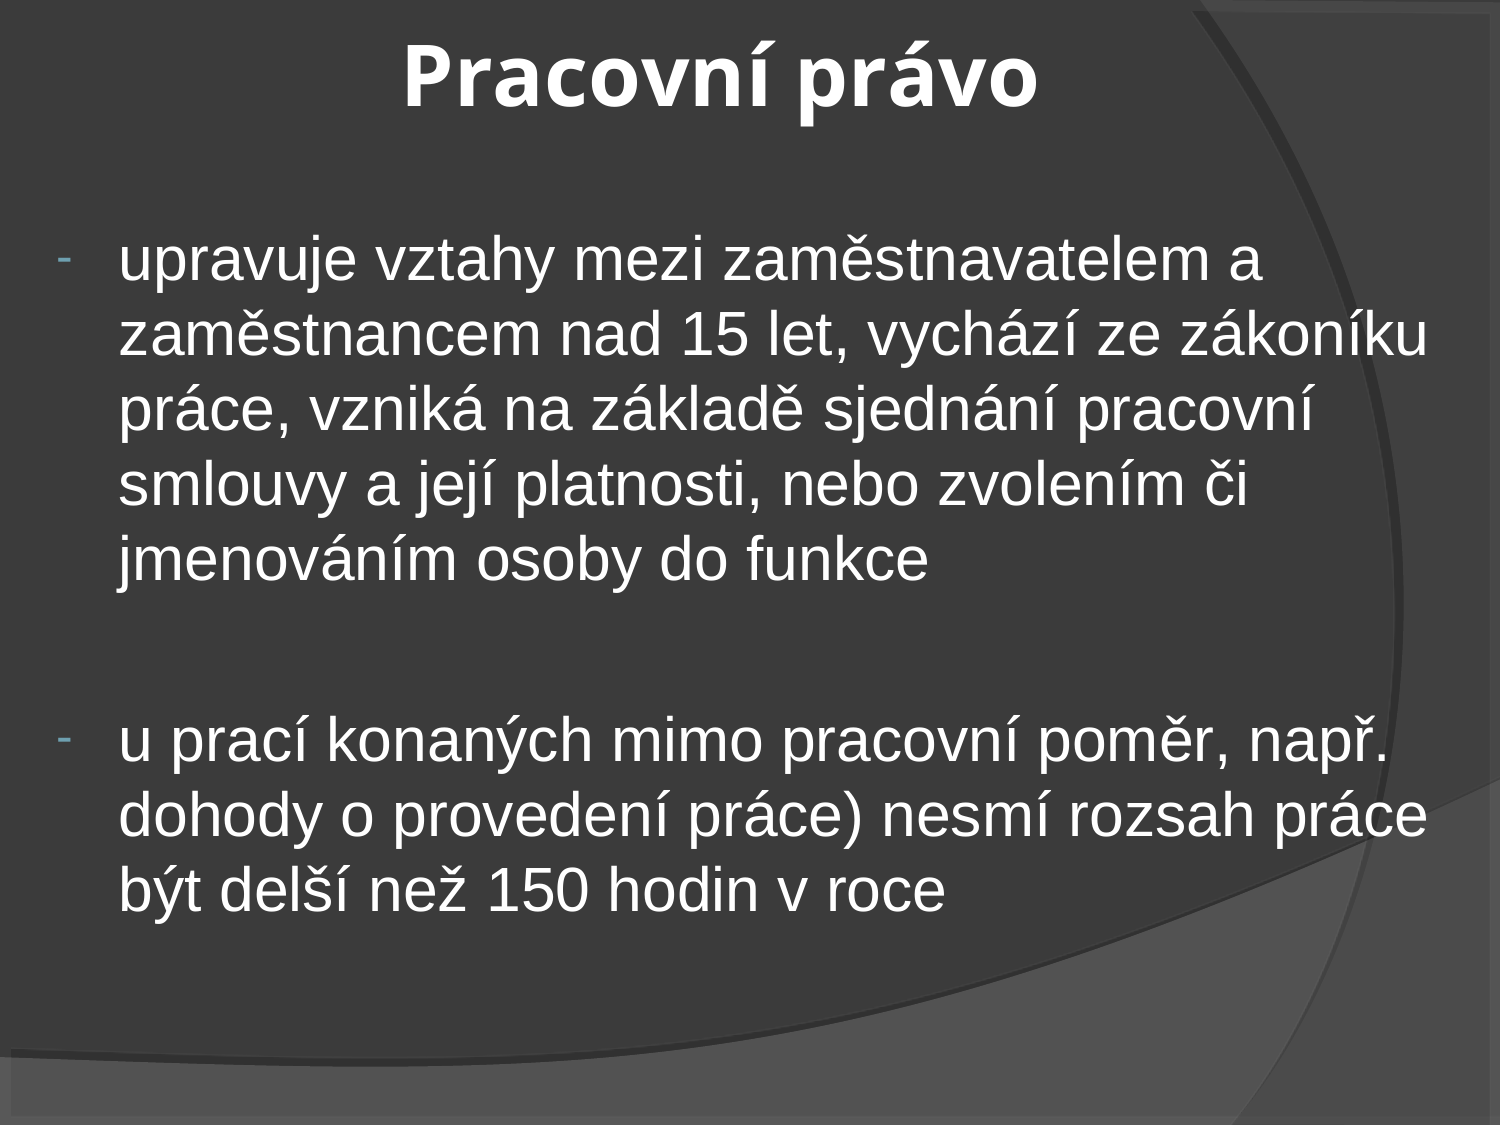

# Pracovní právo
upravuje vztahy mezi zaměstnavatelem a zaměstnancem nad 15 let, vychází ze zákoníku práce, vzniká na základě sjednání pracovní smlouvy a její platnosti, nebo zvolením či jmenováním osoby do funkce
u prací konaných mimo pracovní poměr, např. dohody o provedení práce) nesmí rozsah práce být delší než 150 hodin v roce